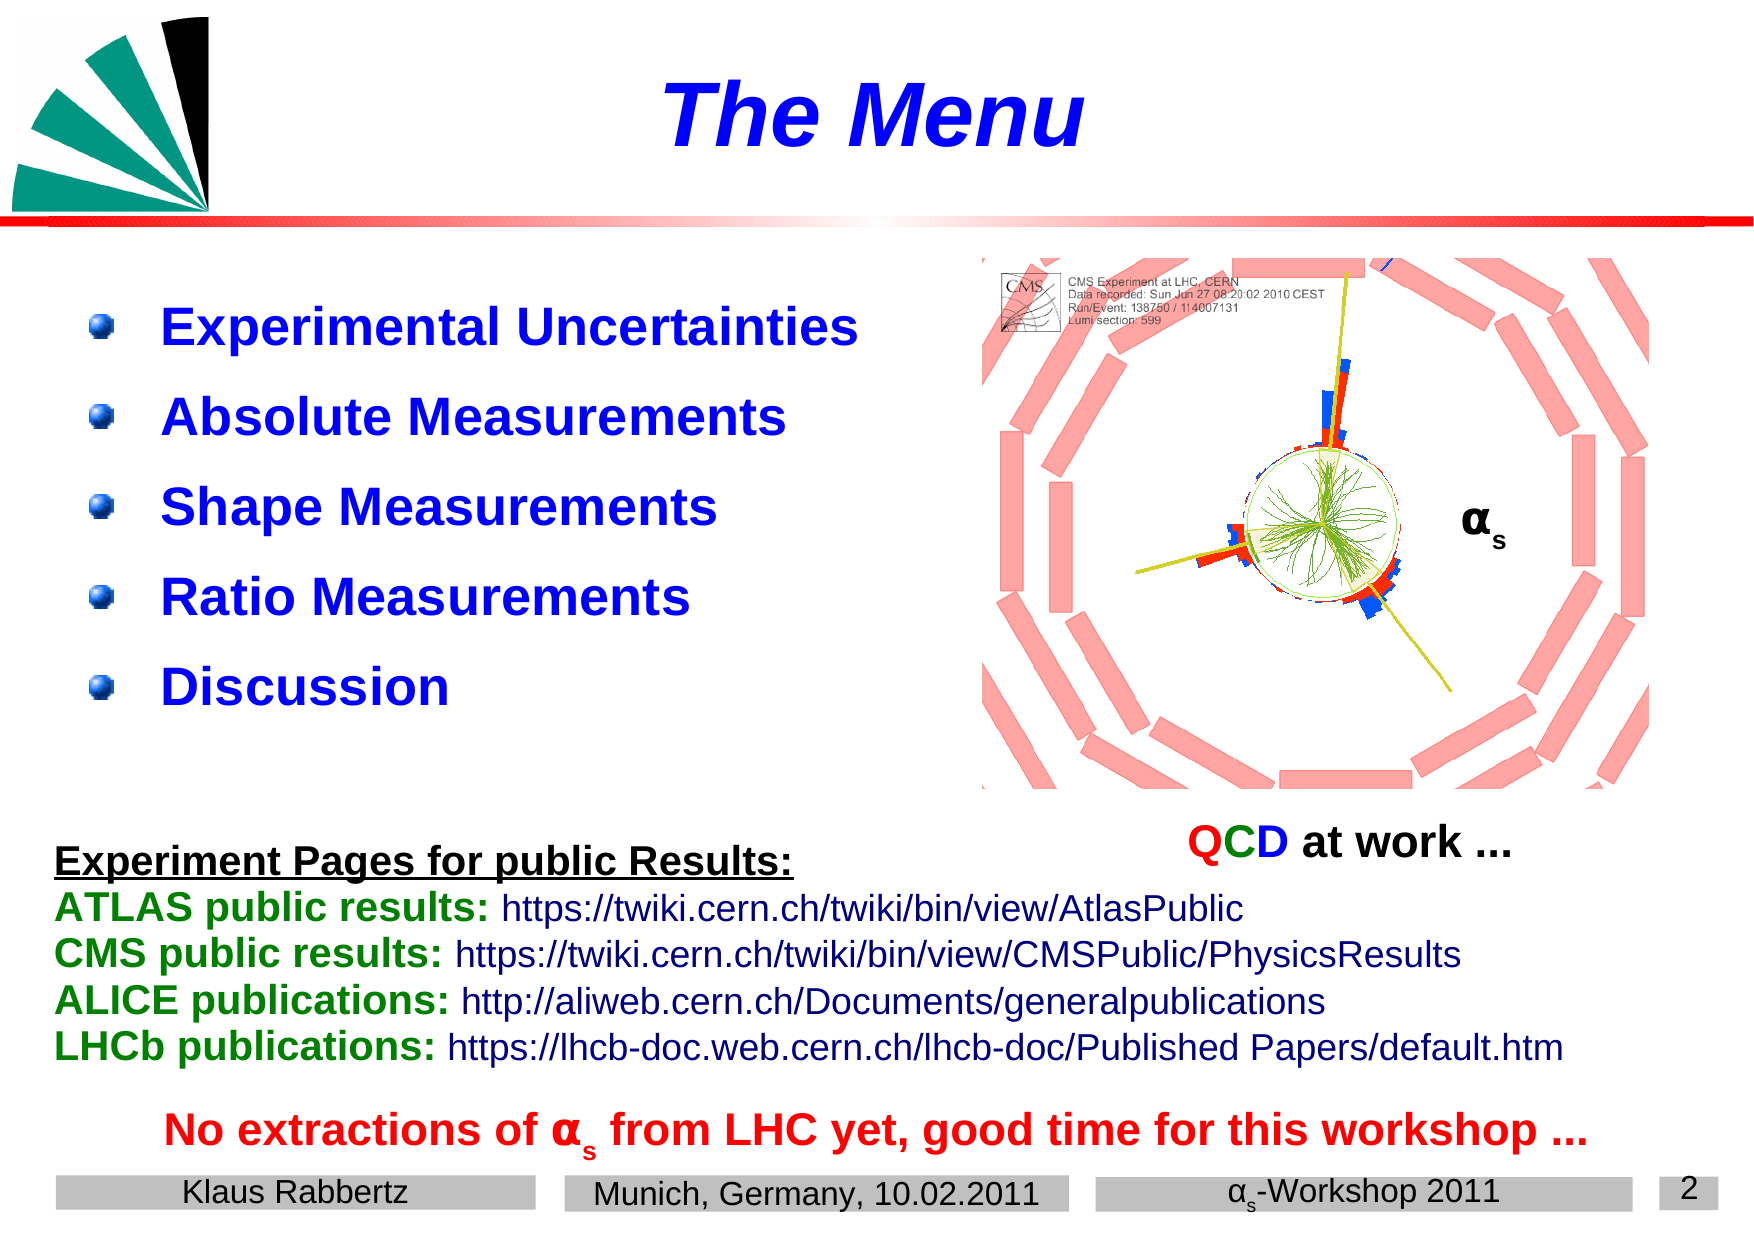

# The Menu
Experimental Uncertainties
Absolute Measurements
Shape Measurements
Ratio Measurements
Discussion
αs
QCD at work ...
Experiment Pages for public Results:
ATLAS public results: https://twiki.cern.ch/twiki/bin/view/AtlasPublic
CMS public results: https://twiki.cern.ch/twiki/bin/view/CMSPublic/PhysicsResults
ALICE publications: http://aliweb.cern.ch/Documents/generalpublications
LHCb publications: https://lhcb-doc.web.cern.ch/lhcb-doc/Published Papers/default.htm
No extractions of αs from LHC yet, good time for this workshop ...